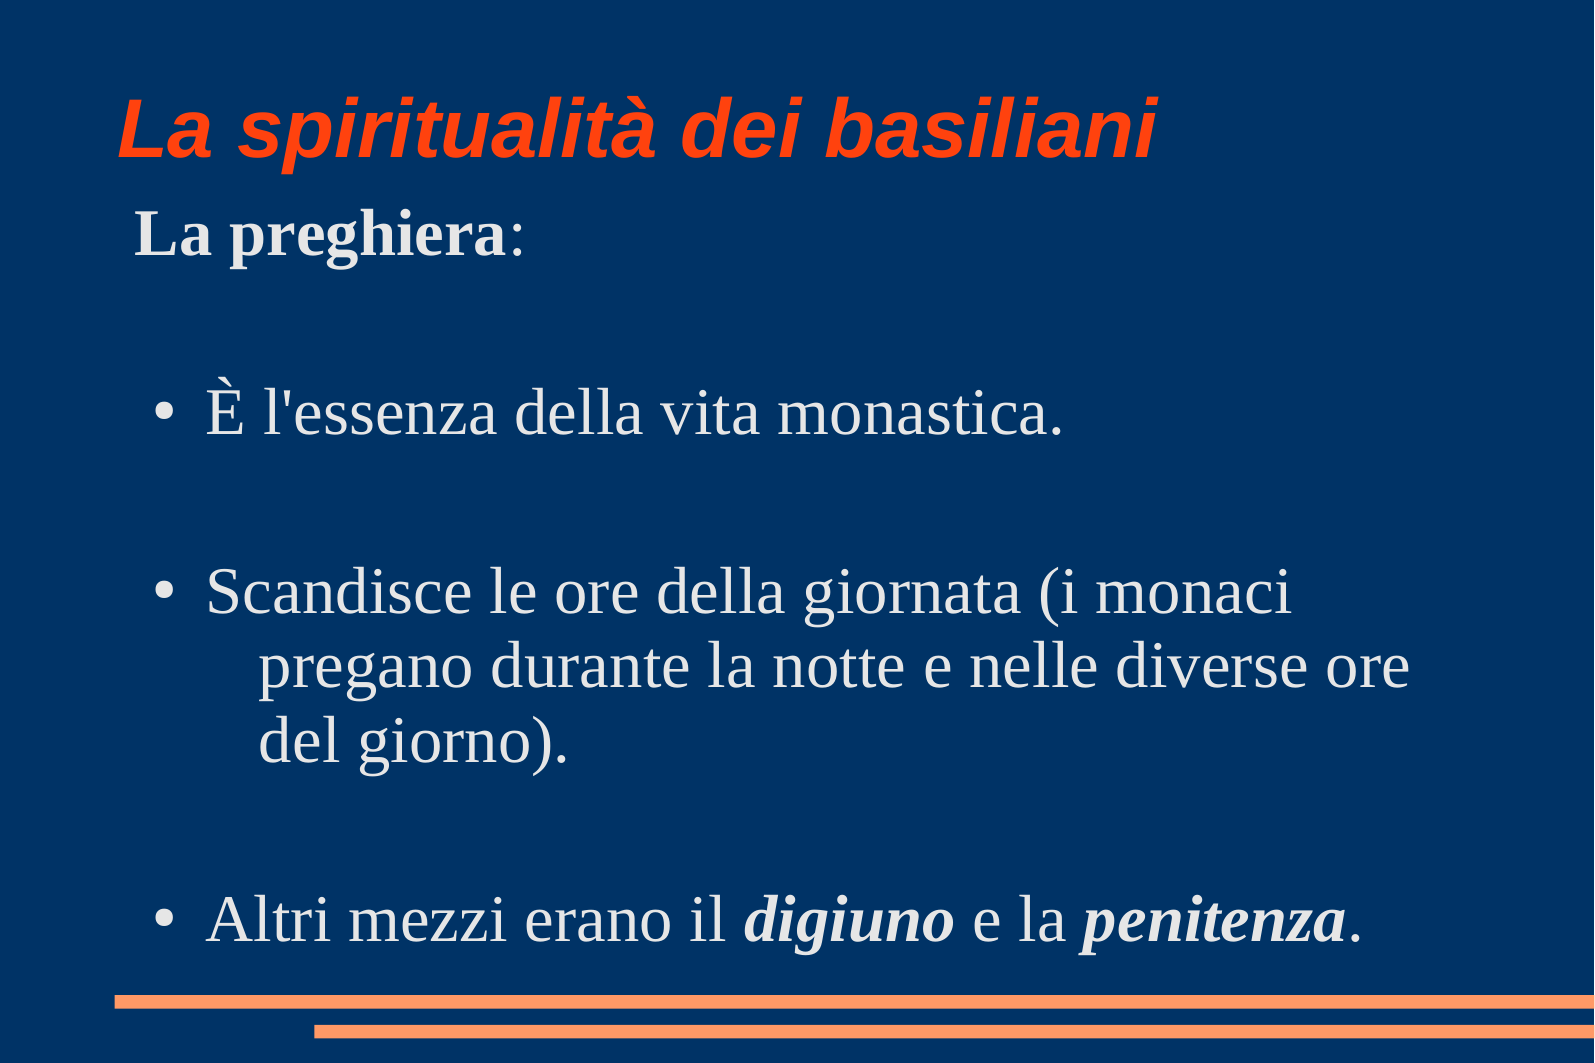

# La spiritualità dei basiliani
La preghiera:
È l'essenza della vita monastica.
Scandisce le ore della giornata (i monaci pregano durante la notte e nelle diverse ore del giorno).
Altri mezzi erano il digiuno e la penitenza.